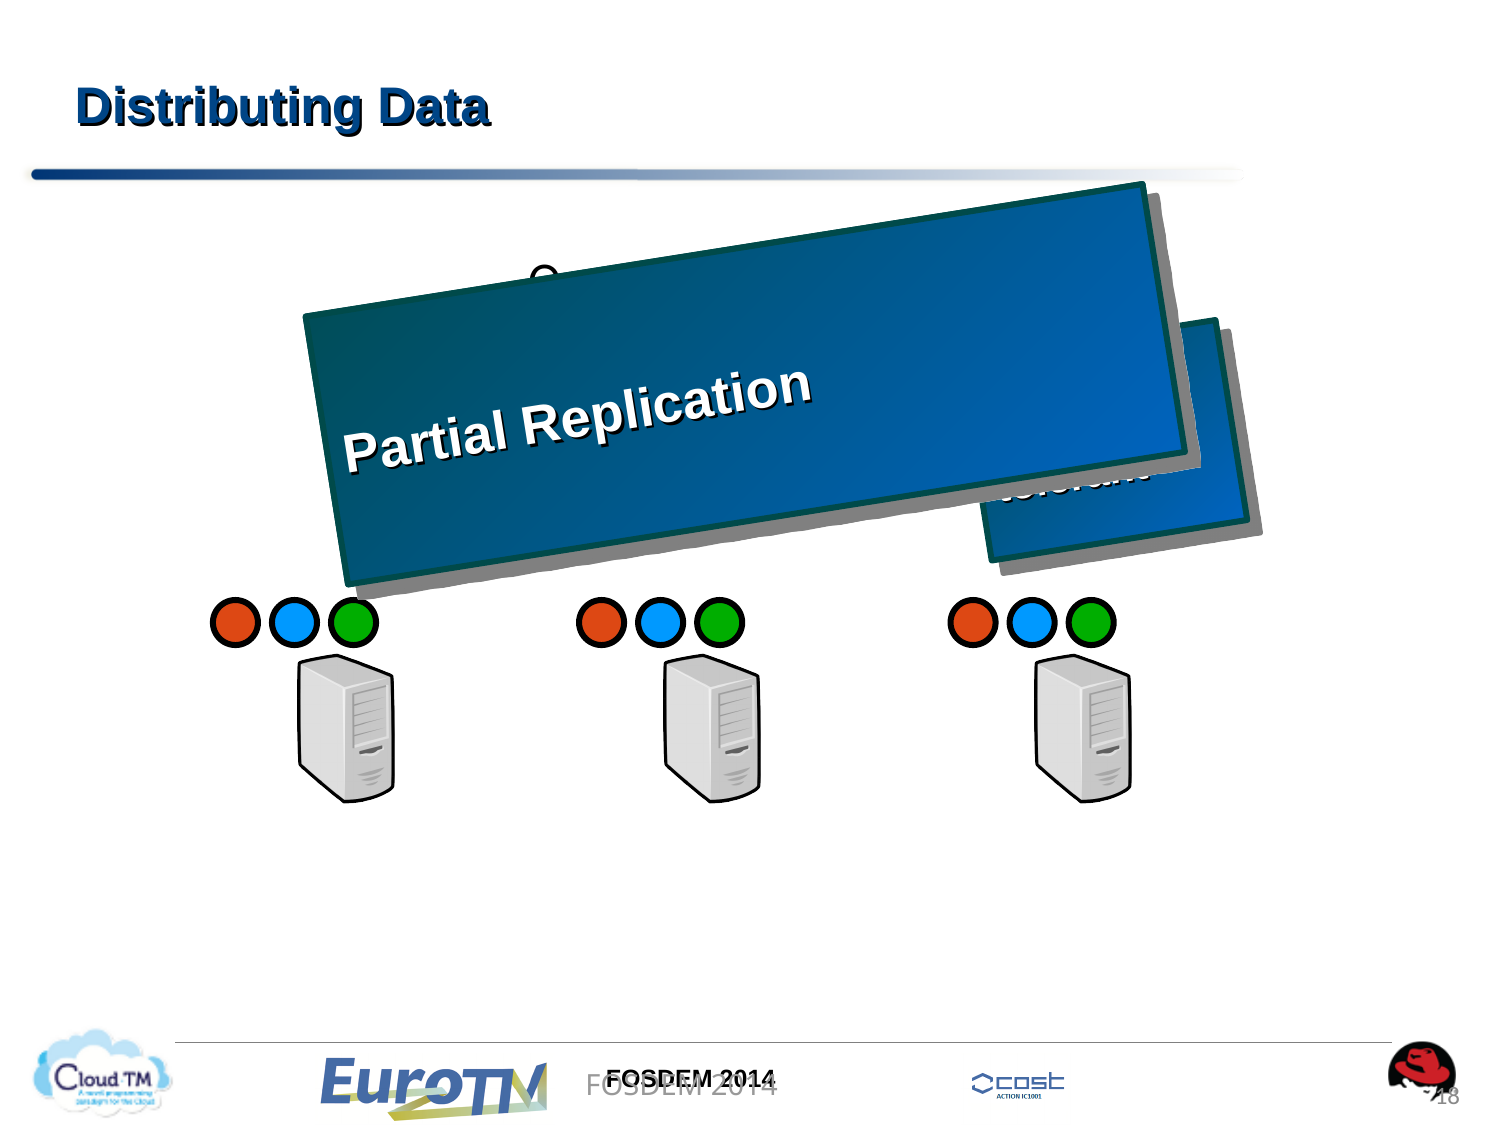

# Distributing Data
Our data:
Full Replication
Partial Replication
Not fault
tolerant
FOSDEM 2014